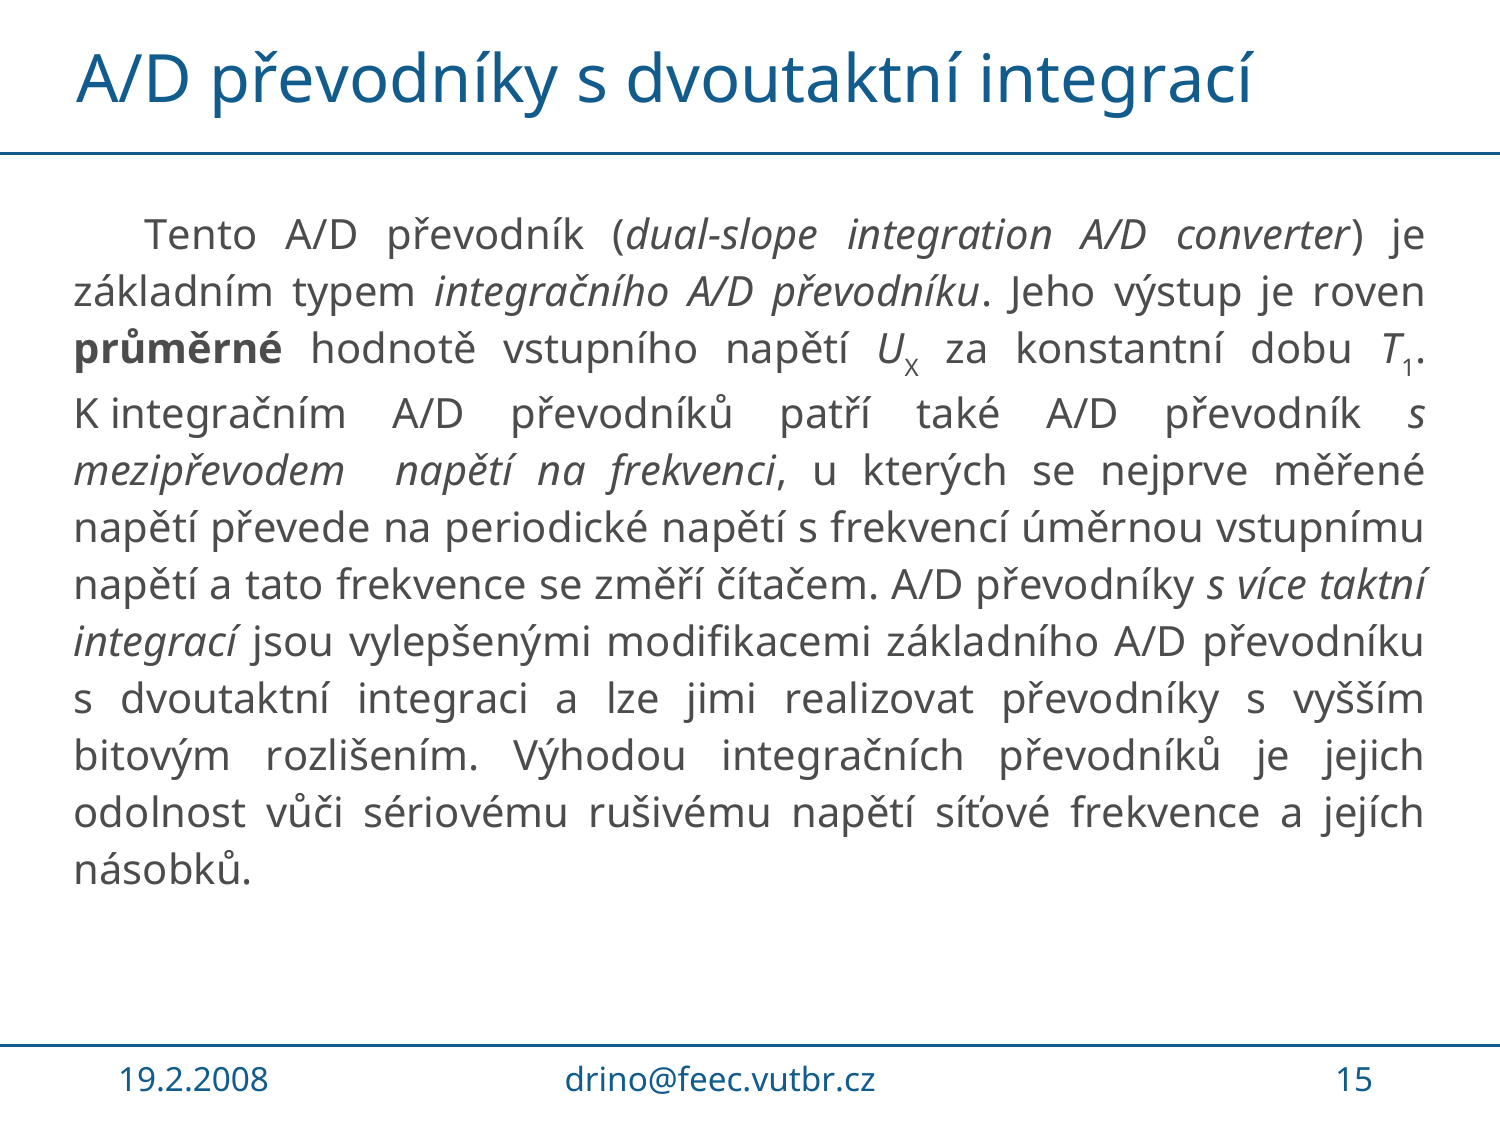

# A/D převodníky s dvoutaktní integrací
Tento A/D převodník (dual-slope integration A/D converter) je základním typem integračního A/D převodníku. Jeho výstup je roven průměrné hodnotě vstupního napětí UX za konstantní dobu T1. K integračním A/D převodníků patří také A/D převodník s mezipřevodem napětí na frekvenci, u kterých se nejprve měřené napětí převede na periodické napětí s frekvencí úměrnou vstupnímu napětí a tato frekvence se změří čítačem. A/D převodníky s více taktní integrací jsou vylepšenými modifikacemi základního A/D převodníku s dvoutaktní integraci a lze jimi realizovat převodníky s vyšším bitovým rozlišením. Výhodou integračních převodníků je jejich odolnost vůči sériovému rušivému napětí síťové frekvence a jejích násobků.
19.2.2008
drino@feec.vutbr.cz